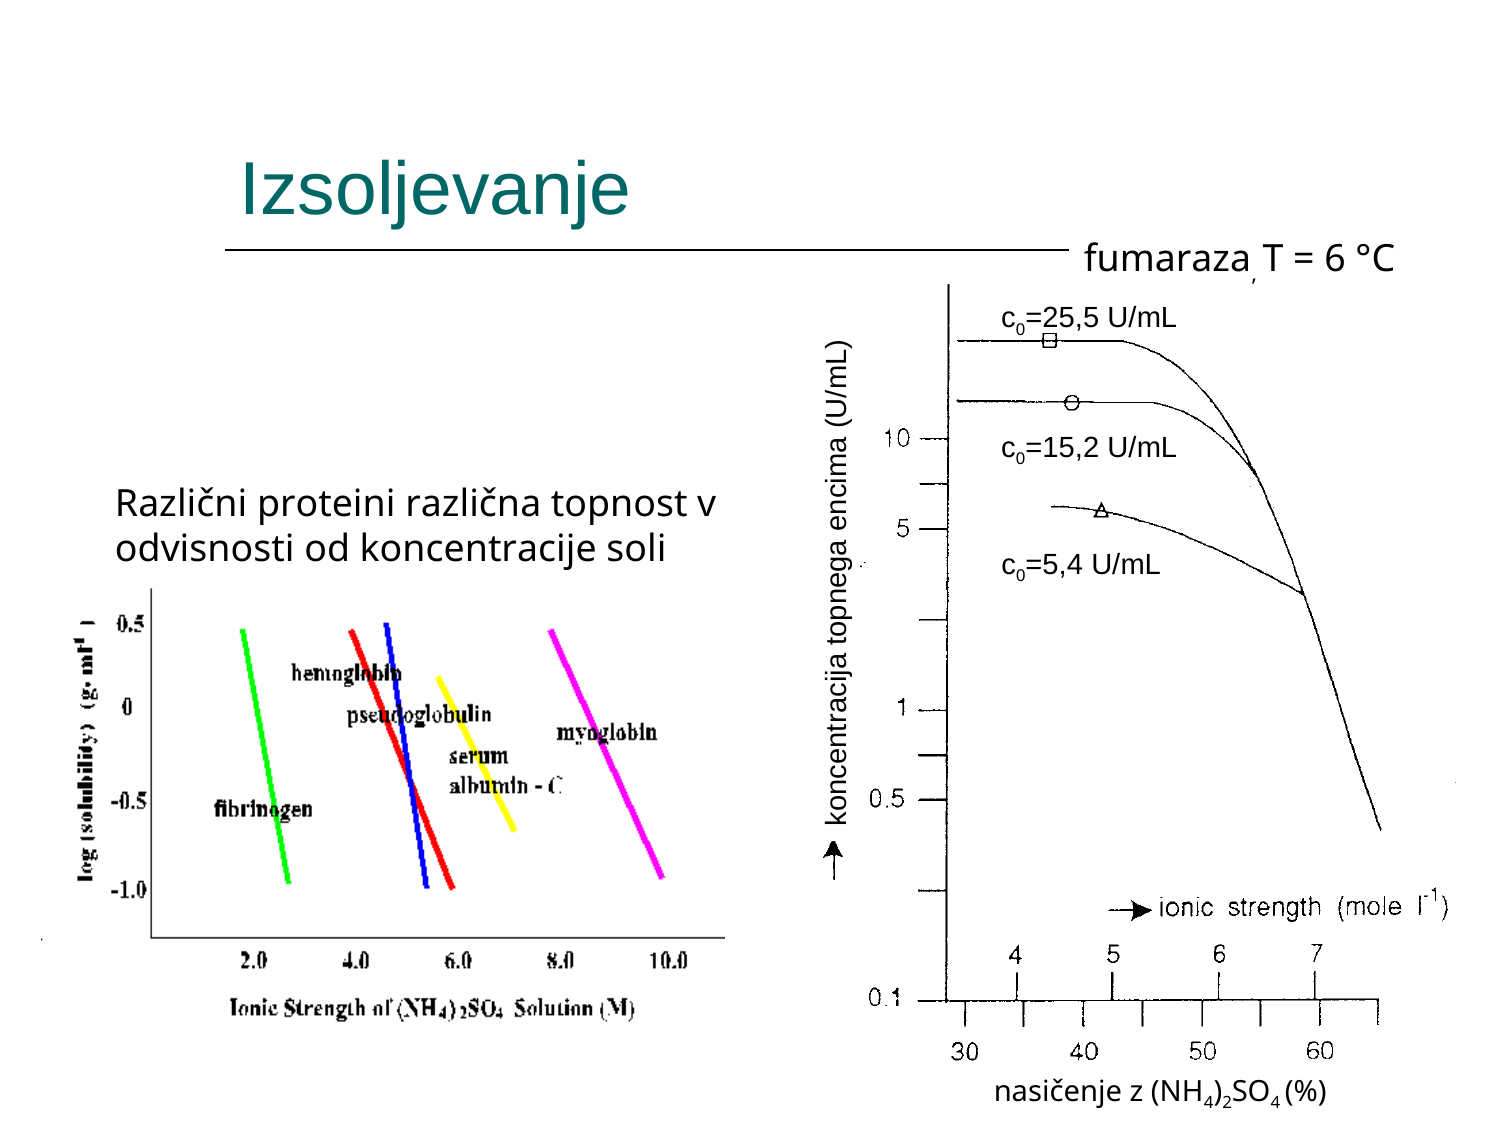

# Izsoljevanje
fumaraza, T = 6 °C
c0=25,5 U/mL
c0=15,2 U/mL
Različni proteini različna topnost v odvisnosti od koncentracije soli
c0=5,4 U/mL
koncentracija topnega encima (U/mL)
nasičenje z (NH4)2SO4 (%)